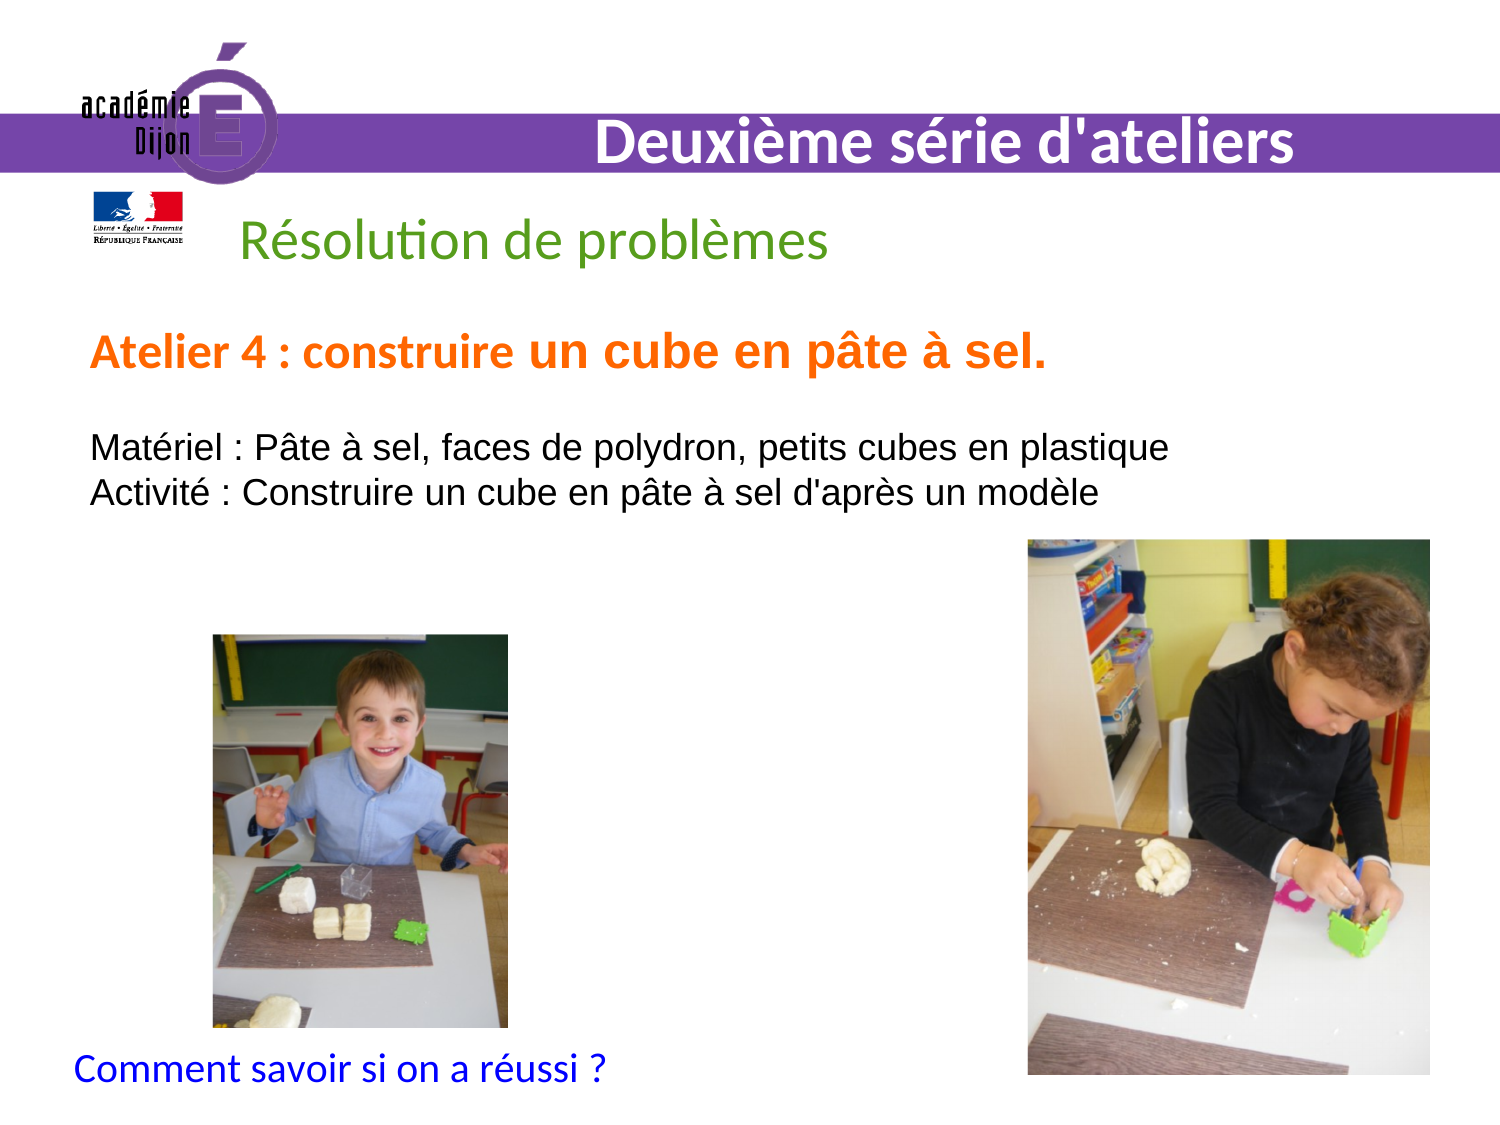

Deuxième série d'ateliers
Résolution de problèmes
Atelier 4 : construire un cube en pâte à sel.
Matériel : Pâte à sel, faces de polydron, petits cubes en plastique
Activité : Construire un cube en pâte à sel d'après un modèle
Comment savoir si on a réussi ?